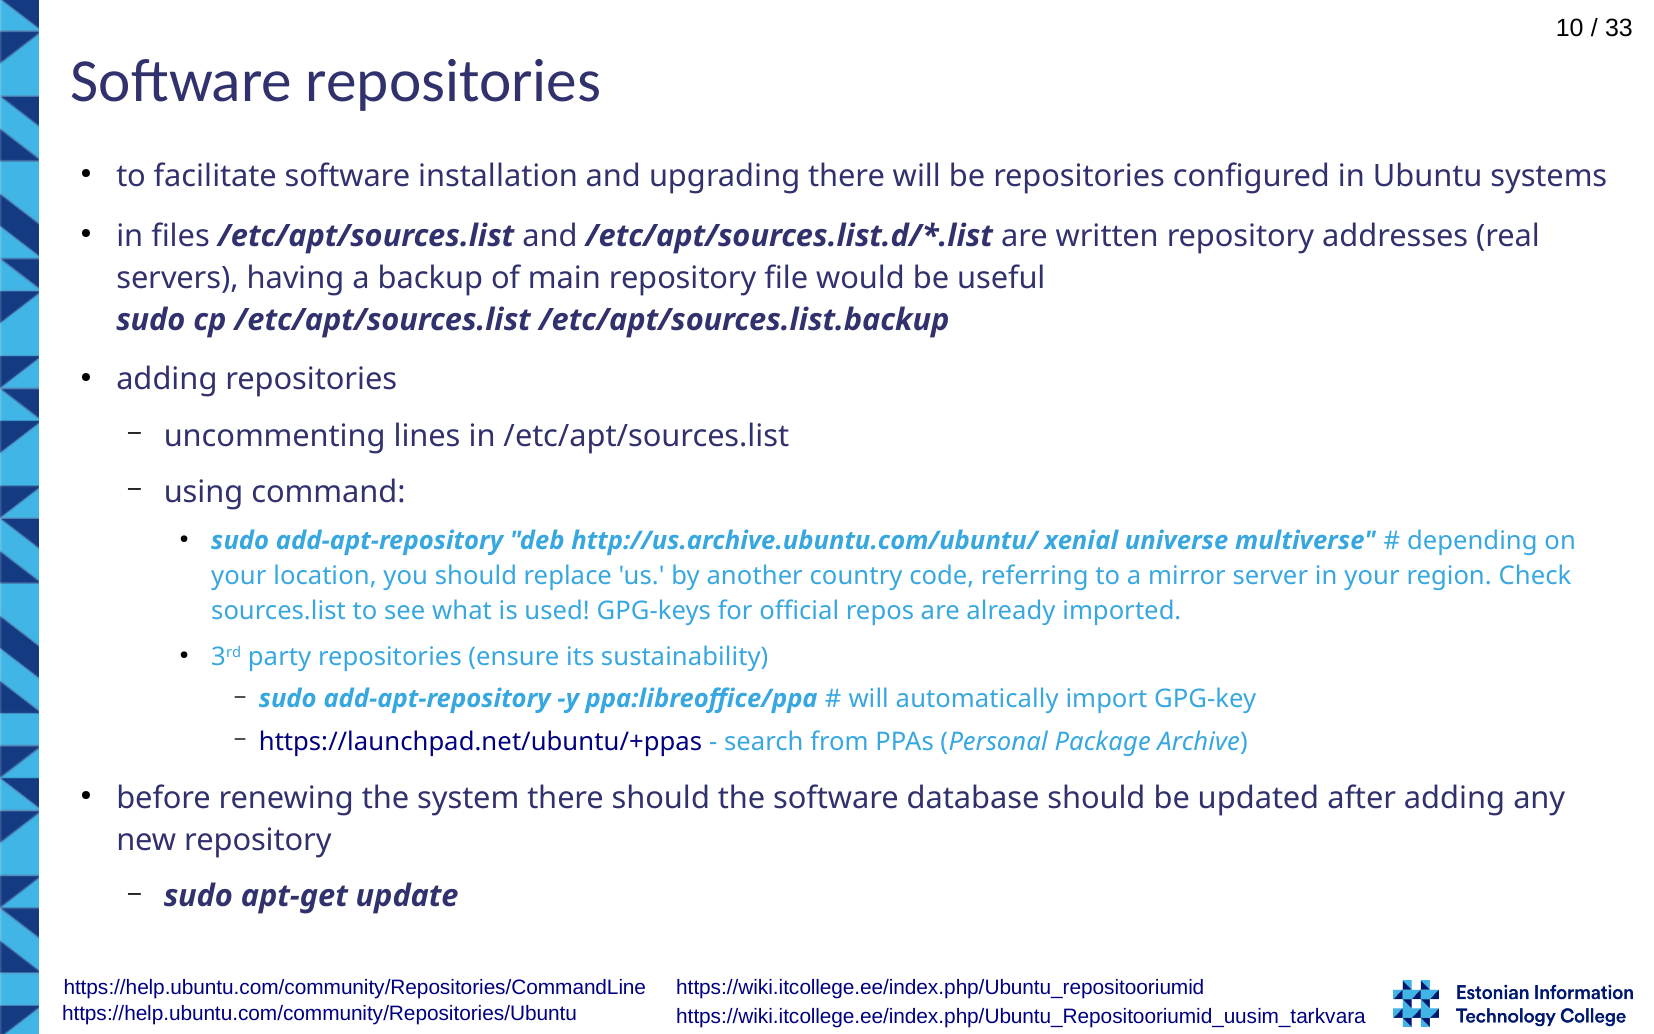

# Software repositories
to facilitate software installation and upgrading there will be repositories configured in Ubuntu systems
in files /etc/apt/sources.list and /etc/apt/sources.list.d/*.list are written repository addresses (real servers), having a backup of main repository file would be useful
sudo cp /etc/apt/sources.list /etc/apt/sources.list.backup
adding repositories
uncommenting lines in /etc/apt/sources.list
using command:
sudo add-apt-repository "deb http://us.archive.ubuntu.com/ubuntu/ xenial universe multiverse" # depending on your location, you should replace 'us.' by another country code, referring to a mirror server in your region. Check sources.list to see what is used! GPG-keys for official repos are already imported.
3rd party repositories (ensure its sustainability)
sudo add-apt-repository -y ppa:libreoffice/ppa # will automatically import GPG-key
https://launchpad.net/ubuntu/+ppas - search from PPAs (Personal Package Archive)
before renewing the system there should the software database should be updated after adding any new repository
sudo apt-get update
https://help.ubuntu.com/community/Repositories/CommandLine
https://help.ubuntu.com/community/Repositories/Ubuntu
https://wiki.itcollege.ee/index.php/Ubuntu_repositooriumid
https://wiki.itcollege.ee/index.php/Ubuntu_Repositooriumid_uusim_tarkvara